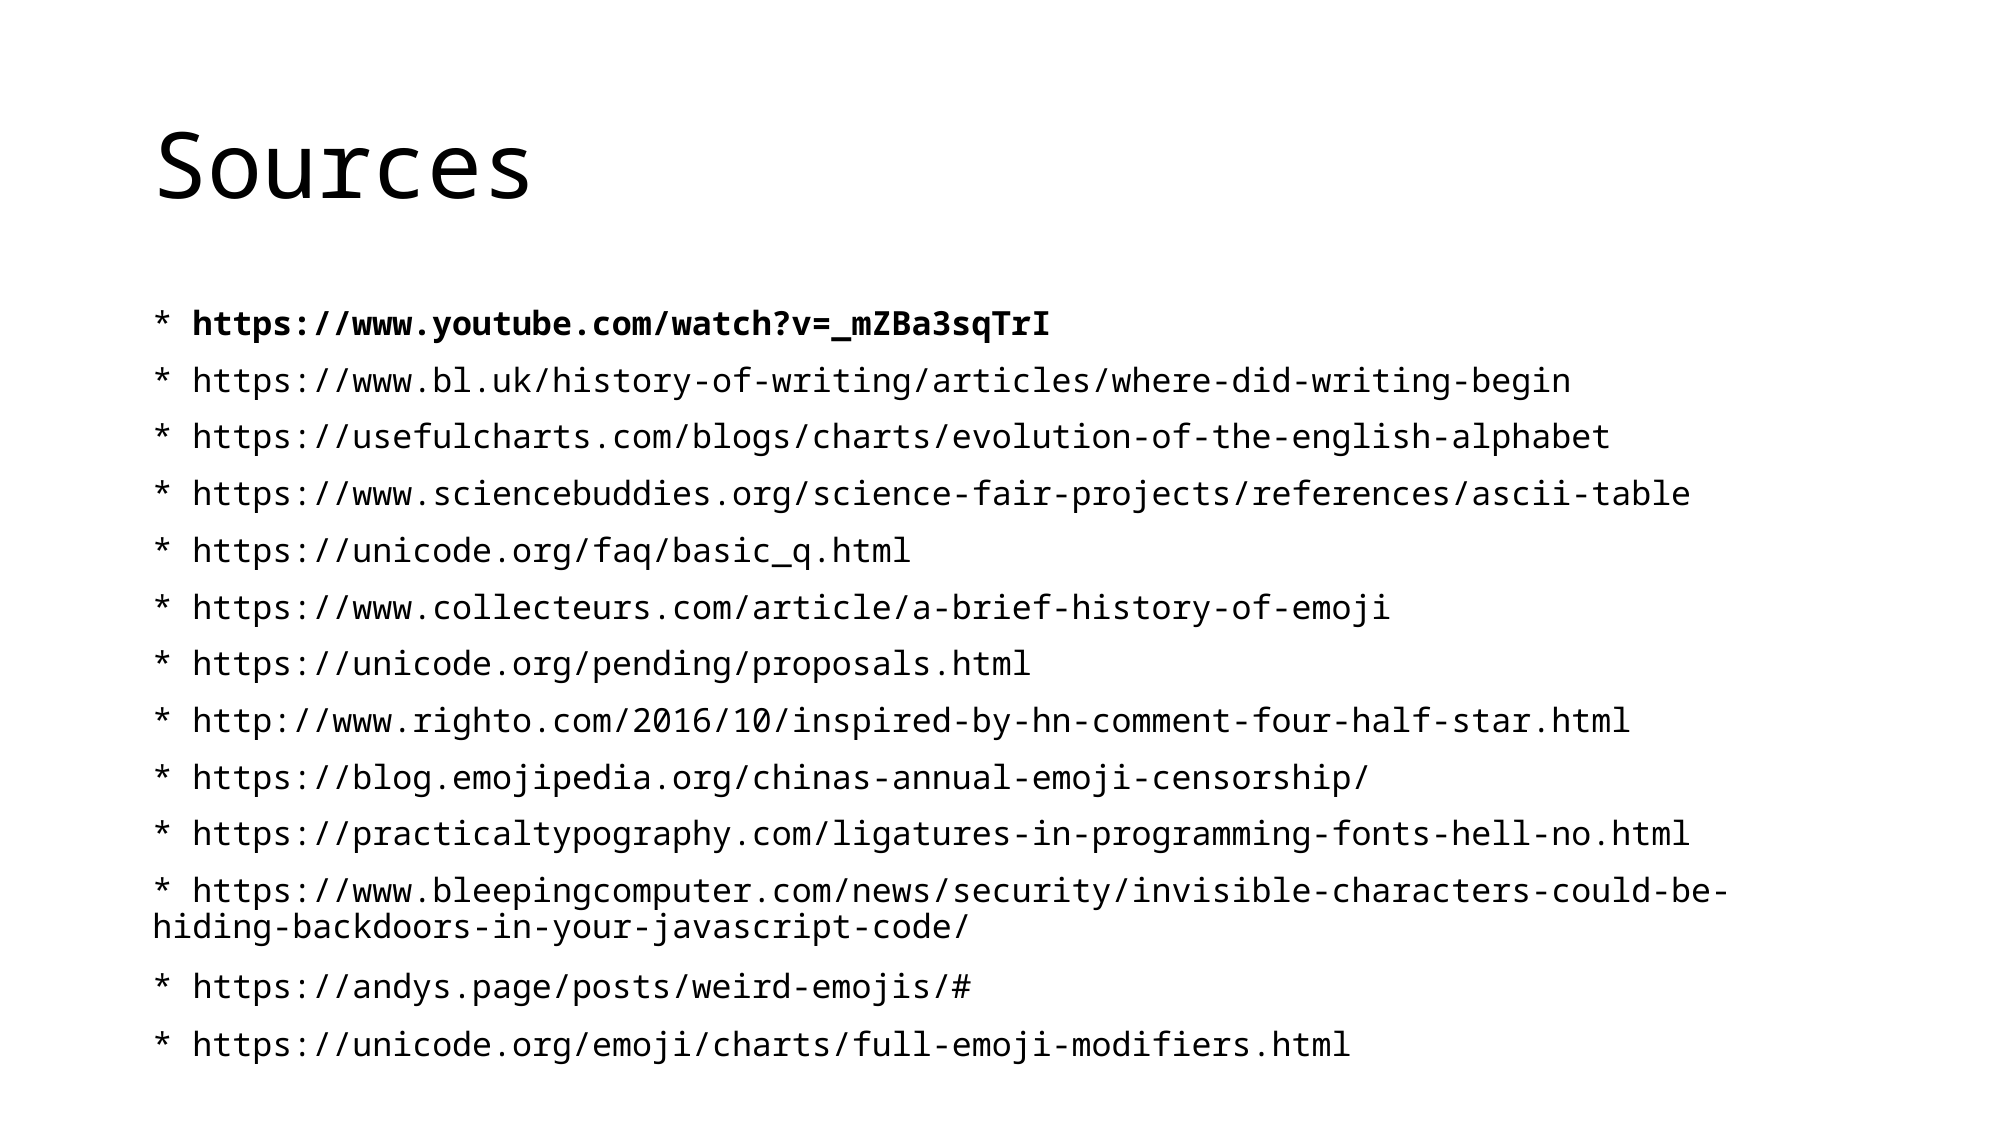

# Sources
* https://www.youtube.com/watch?v=_mZBa3sqTrI
* https://www.bl.uk/history-of-writing/articles/where-did-writing-begin
* https://usefulcharts.com/blogs/charts/evolution-of-the-english-alphabet
* https://www.sciencebuddies.org/science-fair-projects/references/ascii-table
* https://unicode.org/faq/basic_q.html
* https://www.collecteurs.com/article/a-brief-history-of-emoji
* https://unicode.org/pending/proposals.html
* http://www.righto.com/2016/10/inspired-by-hn-comment-four-half-star.html
* https://blog.emojipedia.org/chinas-annual-emoji-censorship/
* https://practicaltypography.com/ligatures-in-programming-fonts-hell-no.html
* https://www.bleepingcomputer.com/news/security/invisible-characters-could-be-hiding-backdoors-in-your-javascript-code/
* https://andys.page/posts/weird-emojis/#
* https://unicode.org/emoji/charts/full-emoji-modifiers.html